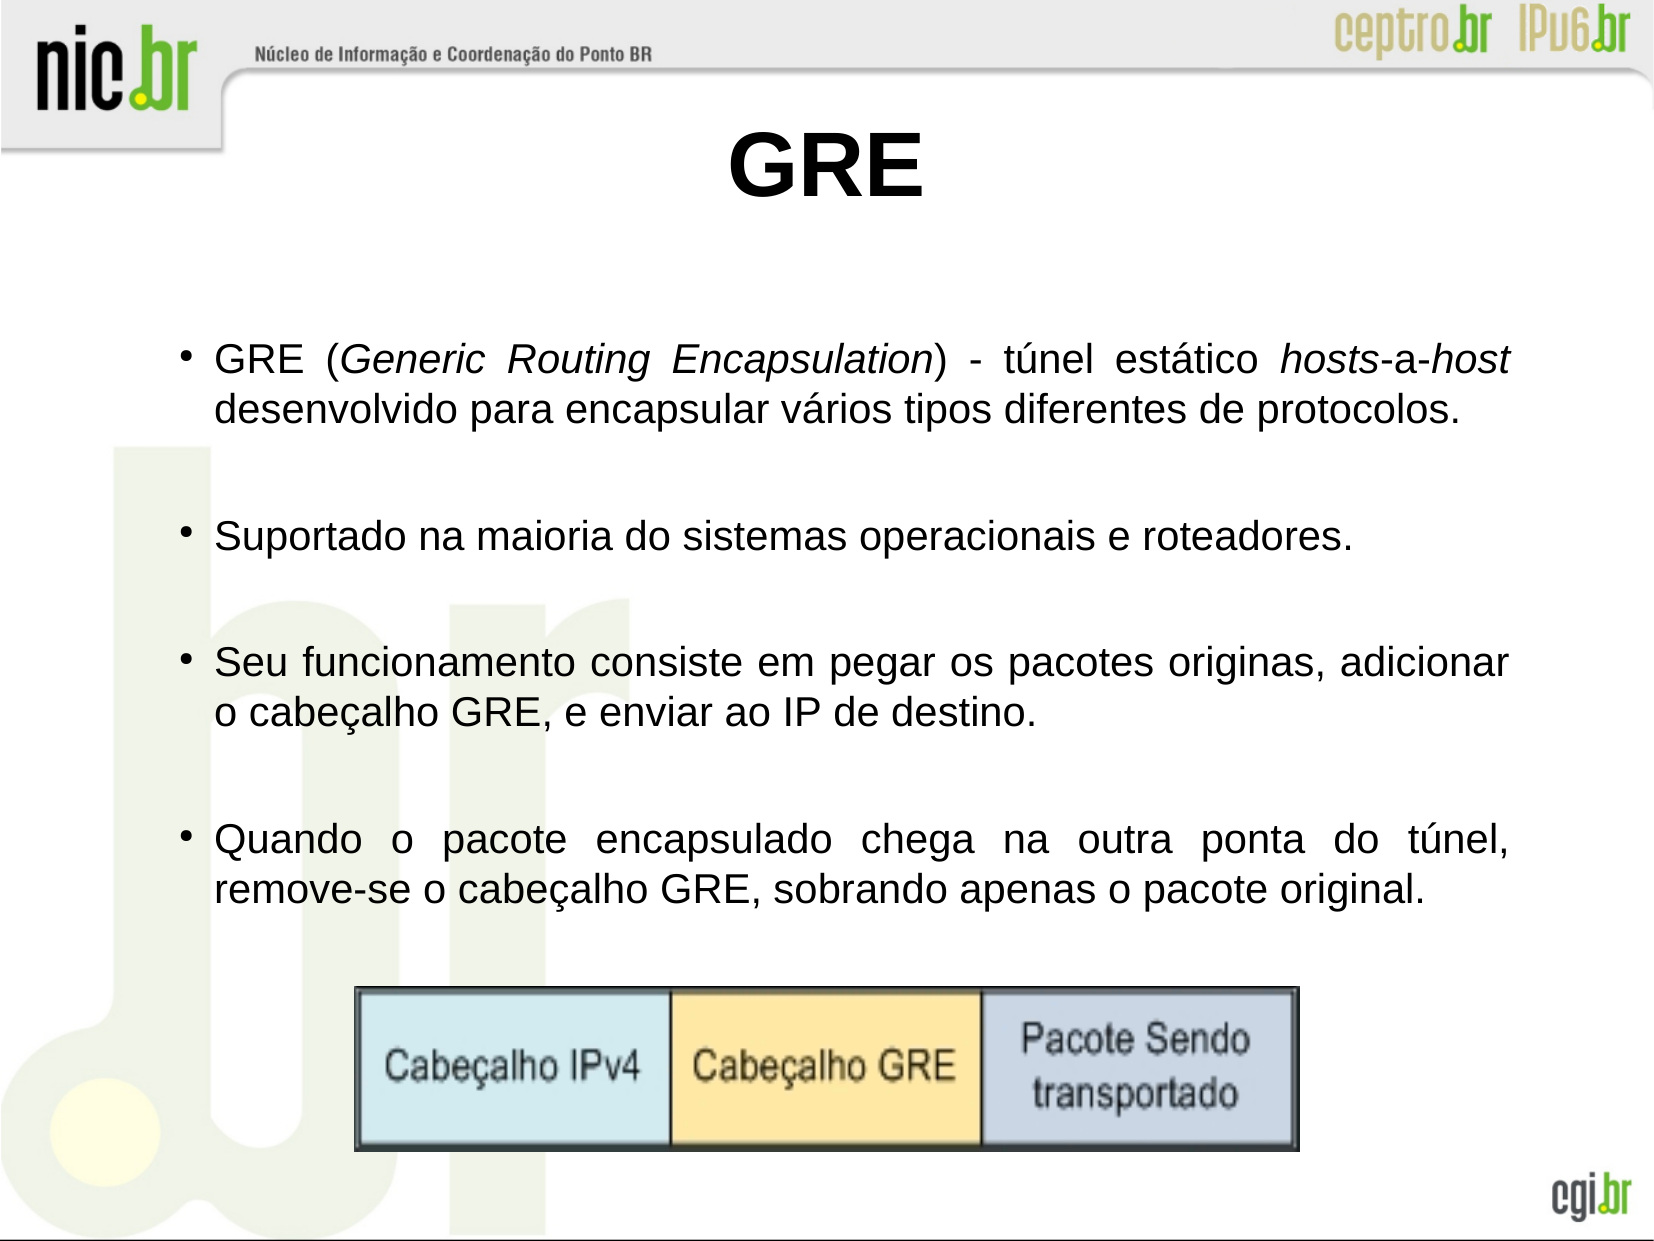

GRE
GRE (Generic Routing Encapsulation) - túnel estático hosts-a-host desenvolvido para encapsular vários tipos diferentes de protocolos.
Suportado na maioria do sistemas operacionais e roteadores.
Seu funcionamento consiste em pegar os pacotes originas, adicionar o cabeçalho GRE, e enviar ao IP de destino.
Quando o pacote encapsulado chega na outra ponta do túnel, remove-se o cabeçalho GRE, sobrando apenas o pacote original.